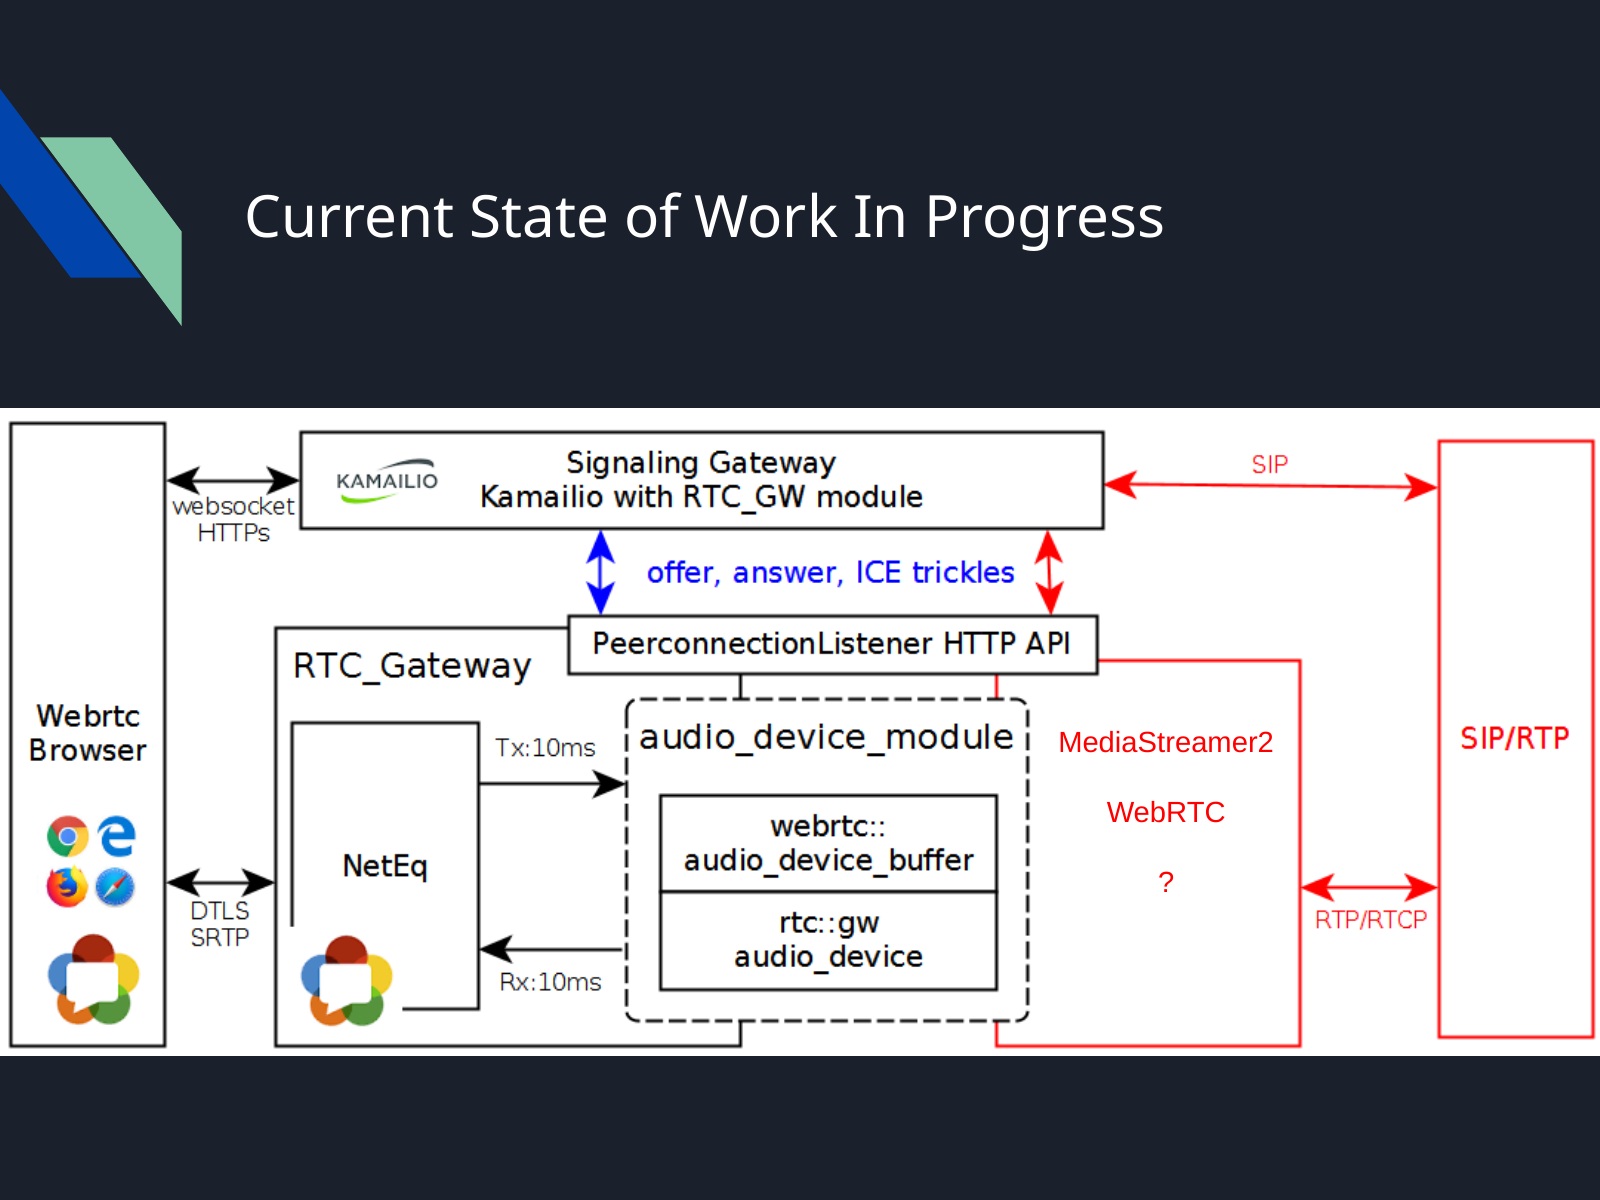

# Current State of Work In Progress
MediaStreamer2
WebRTC
?